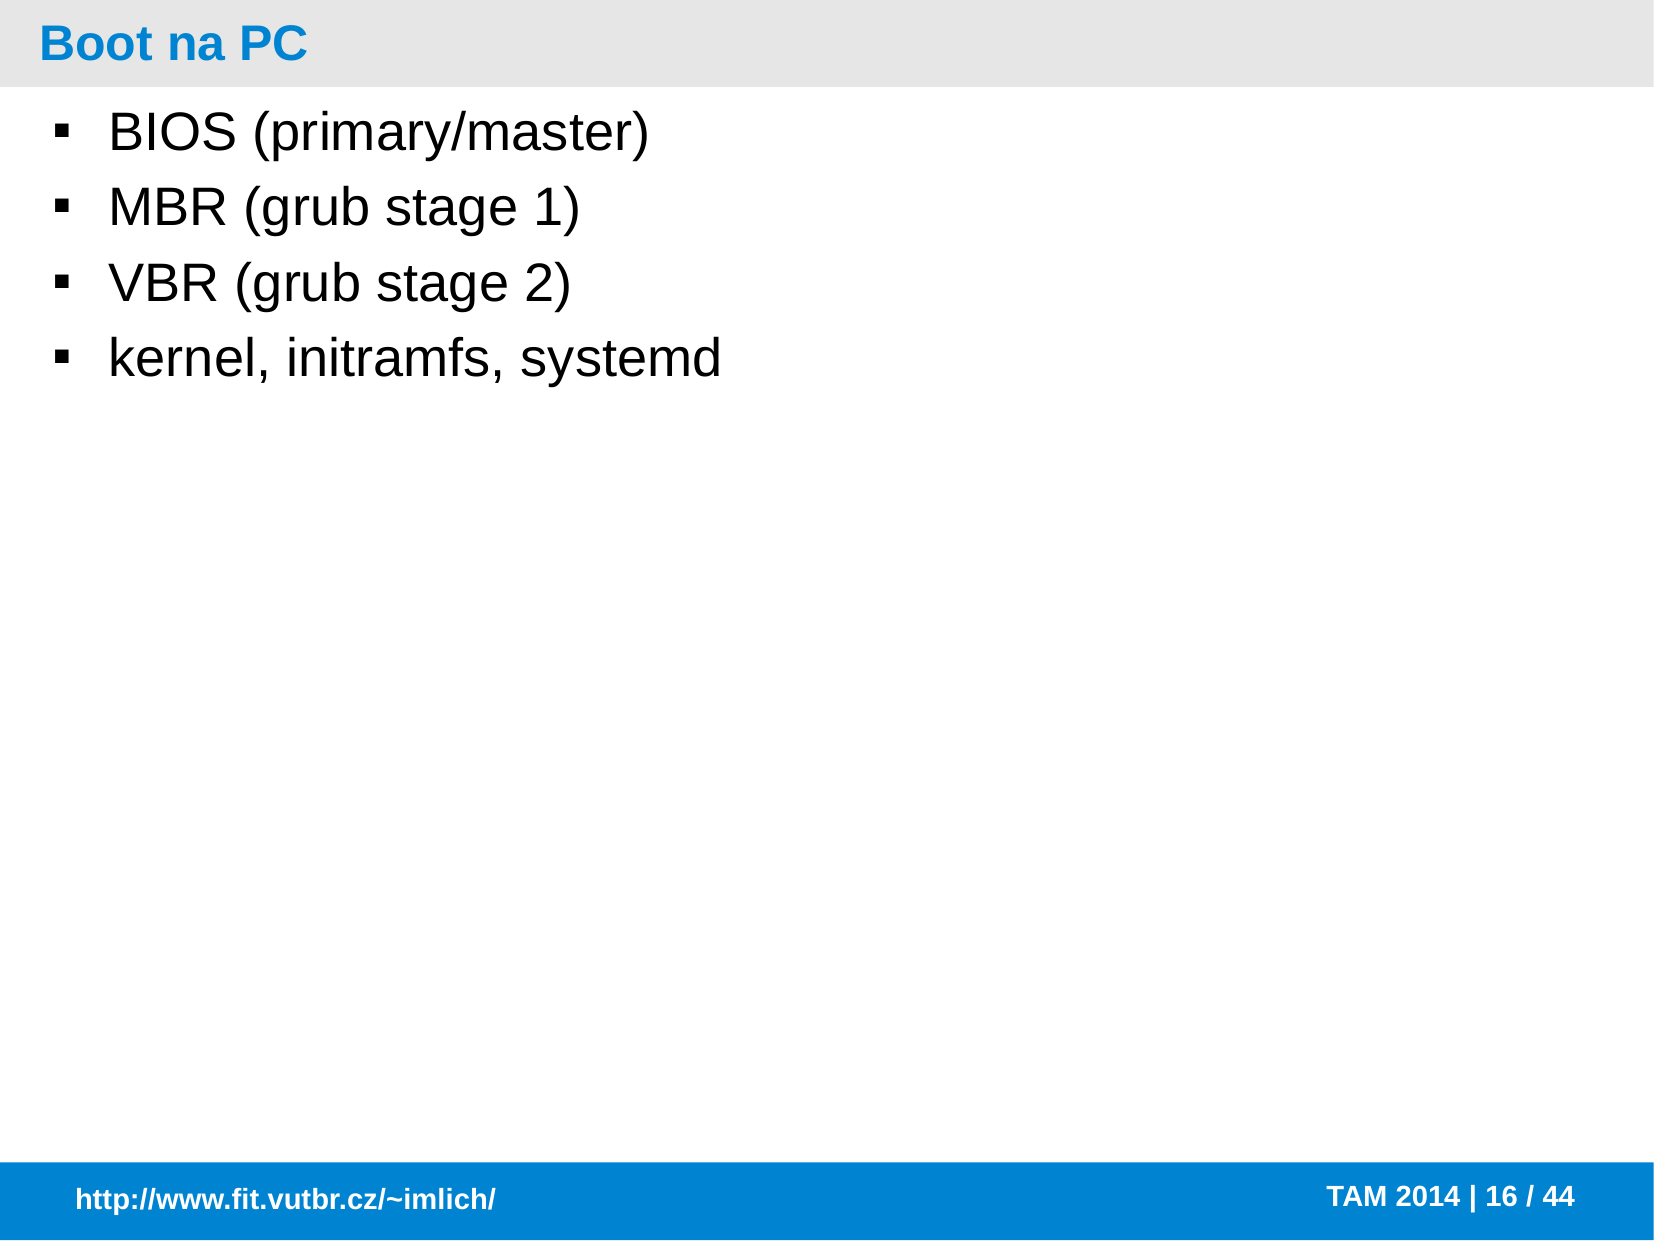

# Boot na PC
BIOS (primary/master)
MBR (grub stage 1)
VBR (grub stage 2)
kernel, initramfs, systemd